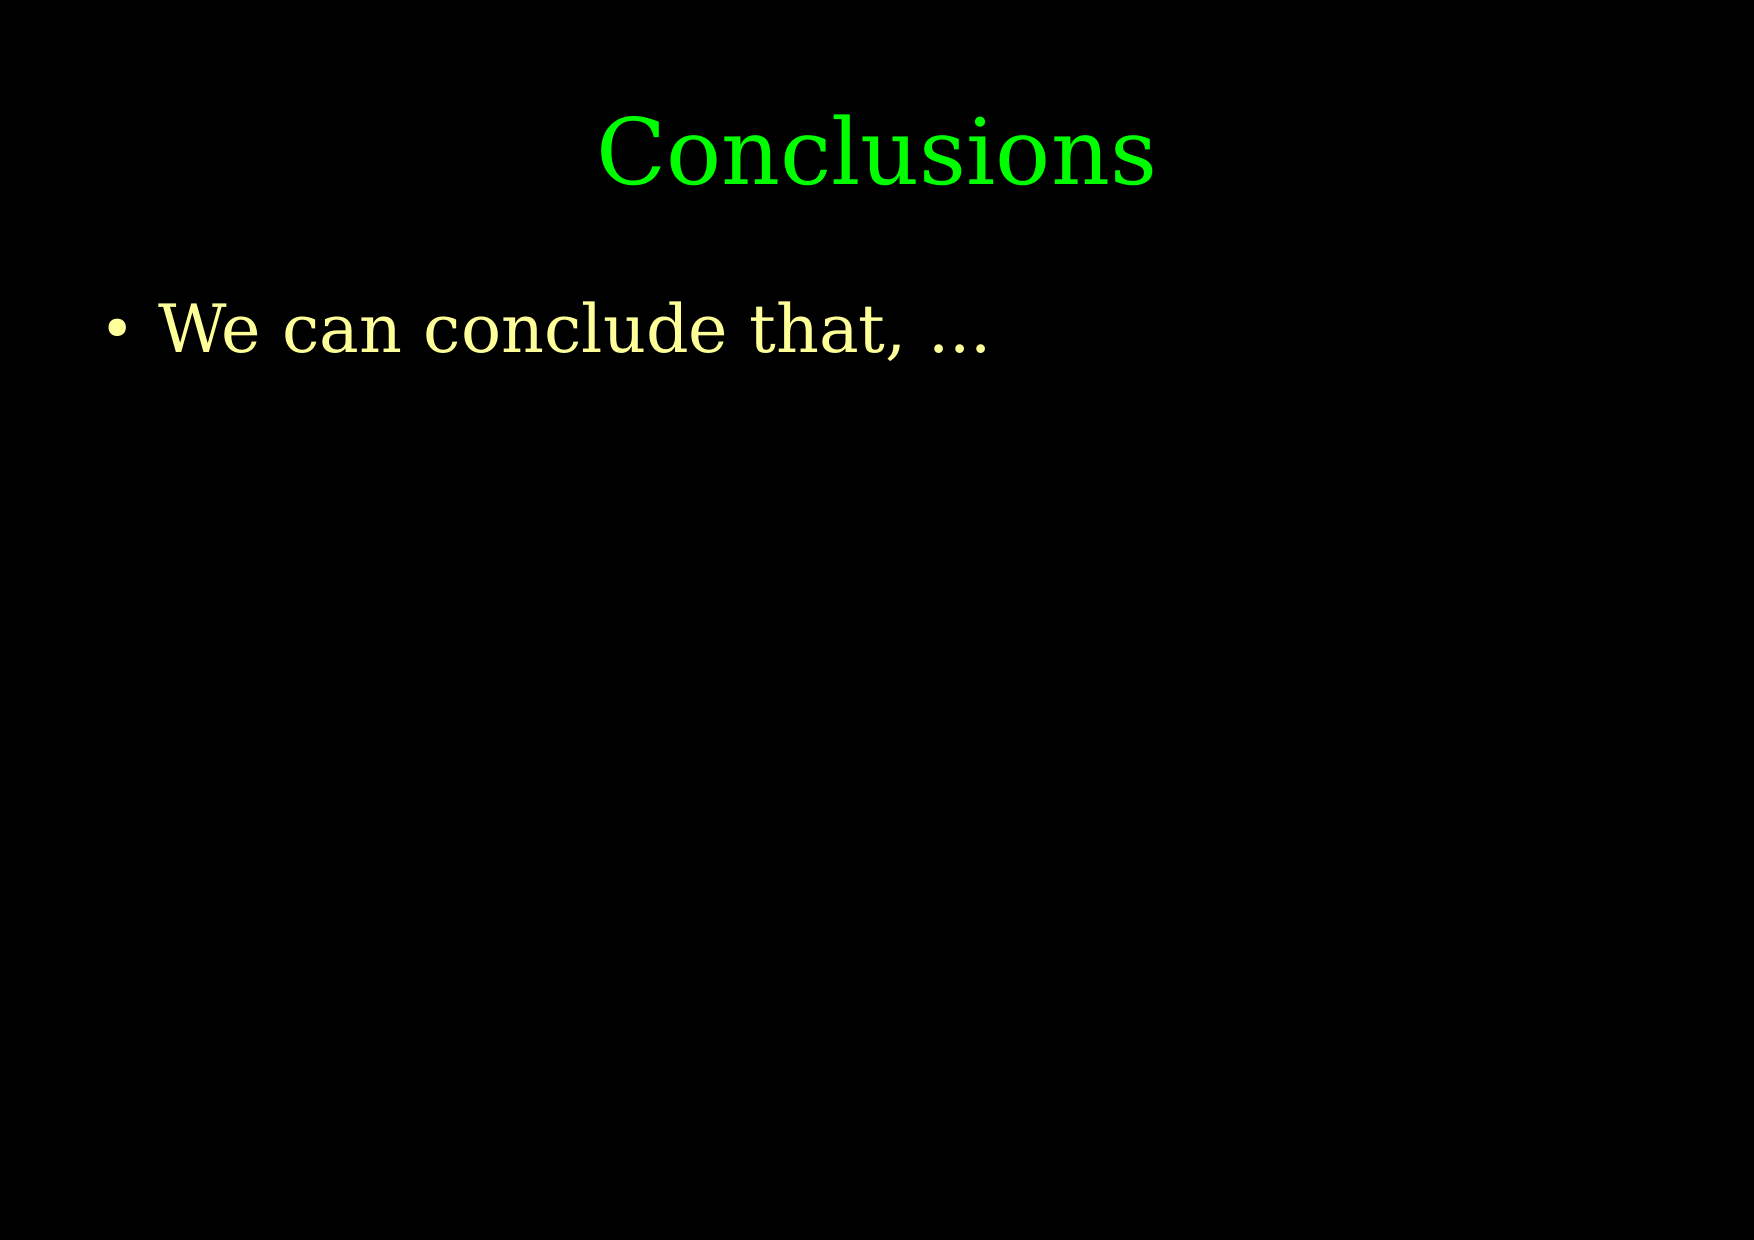

# Conclusions
We can conclude that, ...